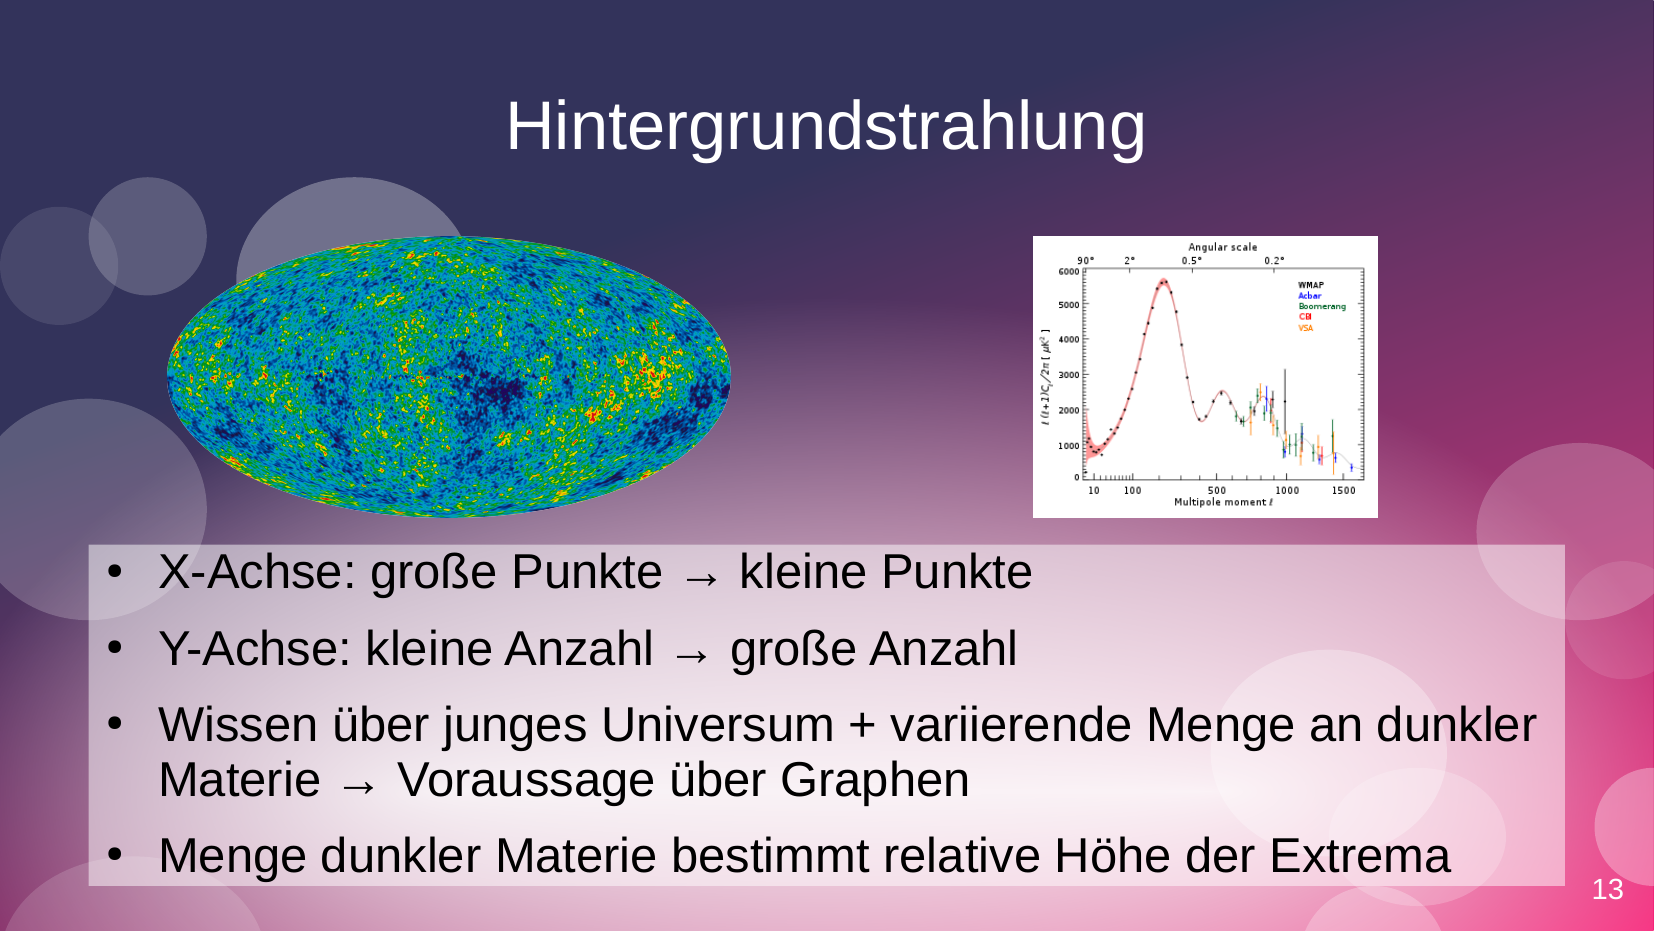

# Hintergrundstrahlung
X-Achse: große Punkte → kleine Punkte
Y-Achse: kleine Anzahl → große Anzahl
Wissen über junges Universum + variierende Menge an dunkler Materie → Voraussage über Graphen
Menge dunkler Materie bestimmt relative Höhe der Extrema